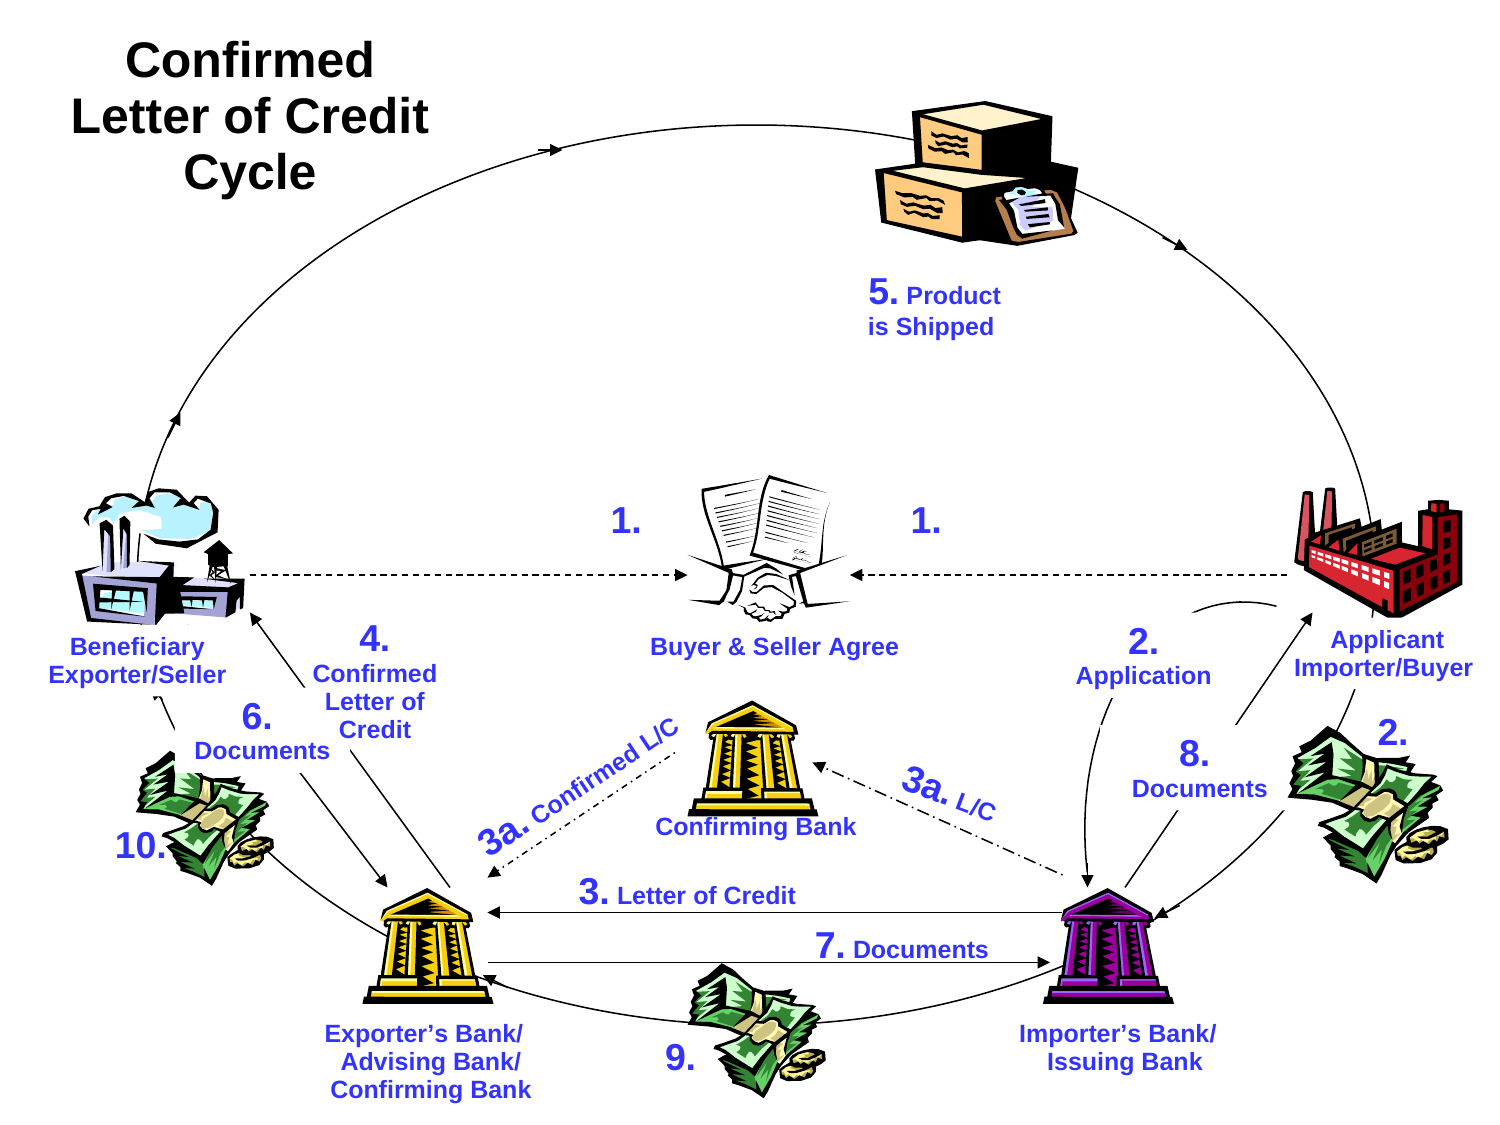

Confirmed
Letter of Credit Cycle
 5. Product is Shipped
1.
1.
4.
Confirmed
Letter of Credit
2. Application
Applicant Importer/Buyer
Beneficiary
Exporter/Seller
Buyer & Seller Agree
6.
Documents
2.
8.
Documents
3a. Confirmed L/C
3a. L/C
Confirming Bank
10.
3. Letter of Credit
7. Documents
Exporter’s Bank/ Advising Bank/ Confirming Bank
Importer’s Bank/ Issuing Bank
9.